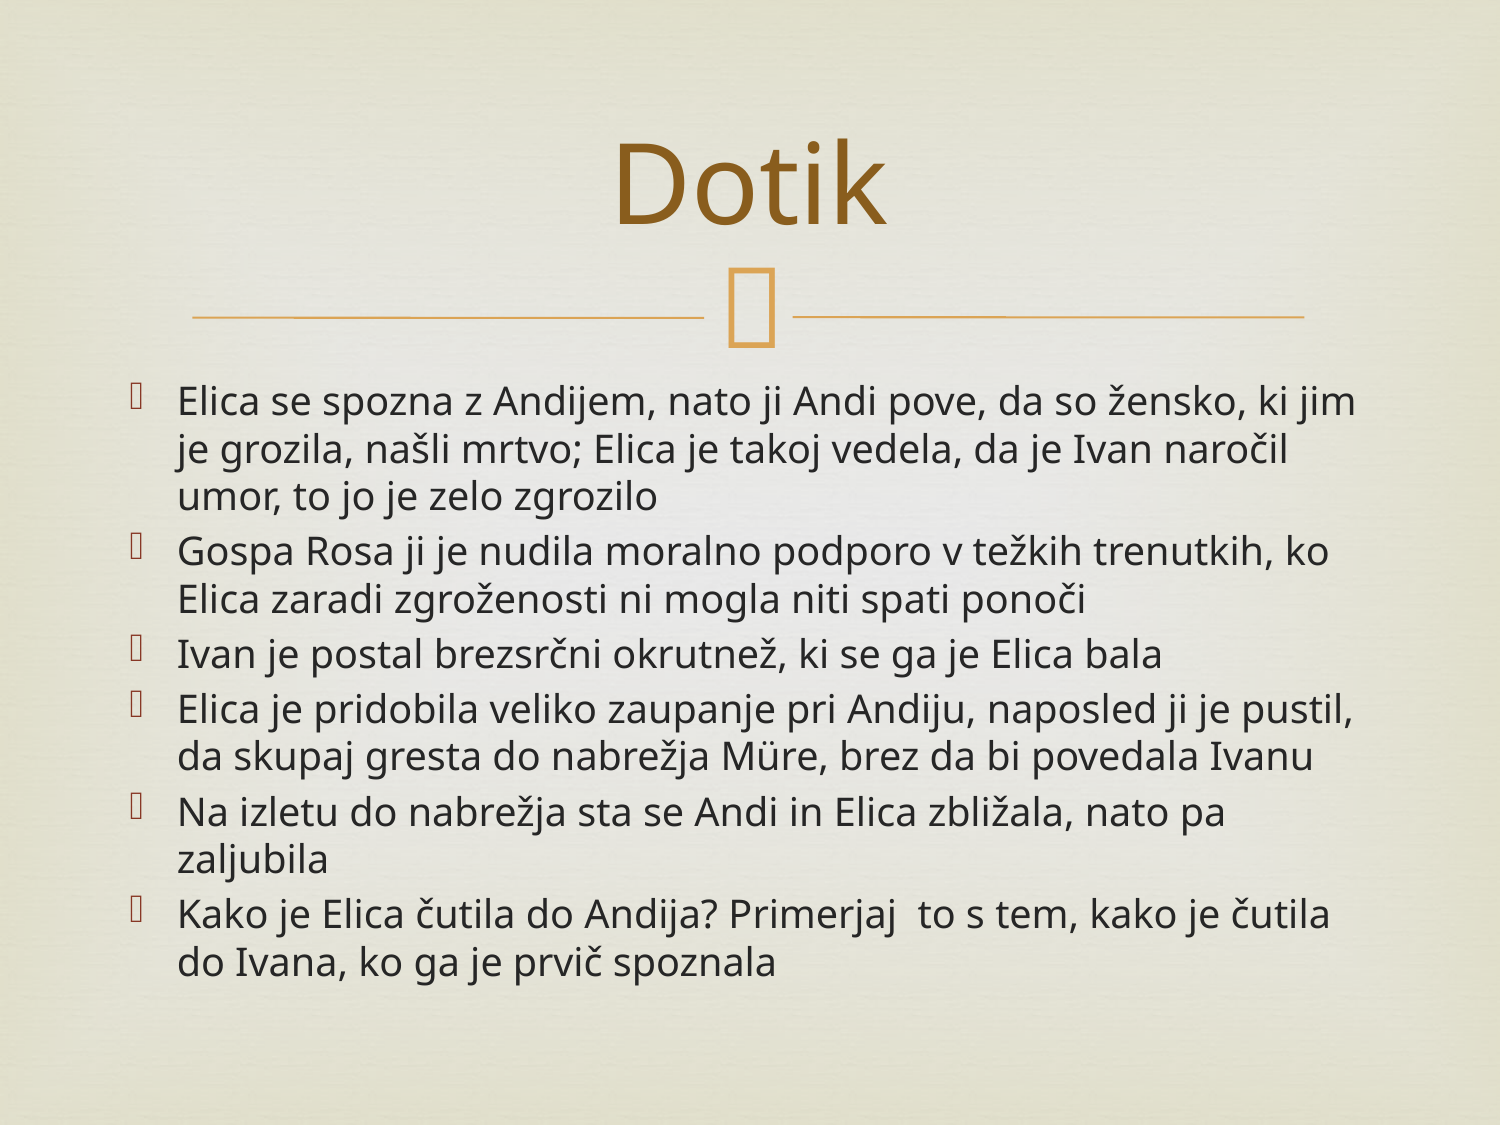

Dotik
# Elica se spozna z Andijem, nato ji Andi pove, da so žensko, ki jim je grozila, našli mrtvo; Elica je takoj vedela, da je Ivan naročil umor, to jo je zelo zgrozilo
Gospa Rosa ji je nudila moralno podporo v težkih trenutkih, ko Elica zaradi zgroženosti ni mogla niti spati ponoči
Ivan je postal brezsrčni okrutnež, ki se ga je Elica bala
Elica je pridobila veliko zaupanje pri Andiju, naposled ji je pustil, da skupaj gresta do nabrežja Müre, brez da bi povedala Ivanu
Na izletu do nabrežja sta se Andi in Elica zbližala, nato pa zaljubila
Kako je Elica čutila do Andija? Primerjaj to s tem, kako je čutila do Ivana, ko ga je prvič spoznala